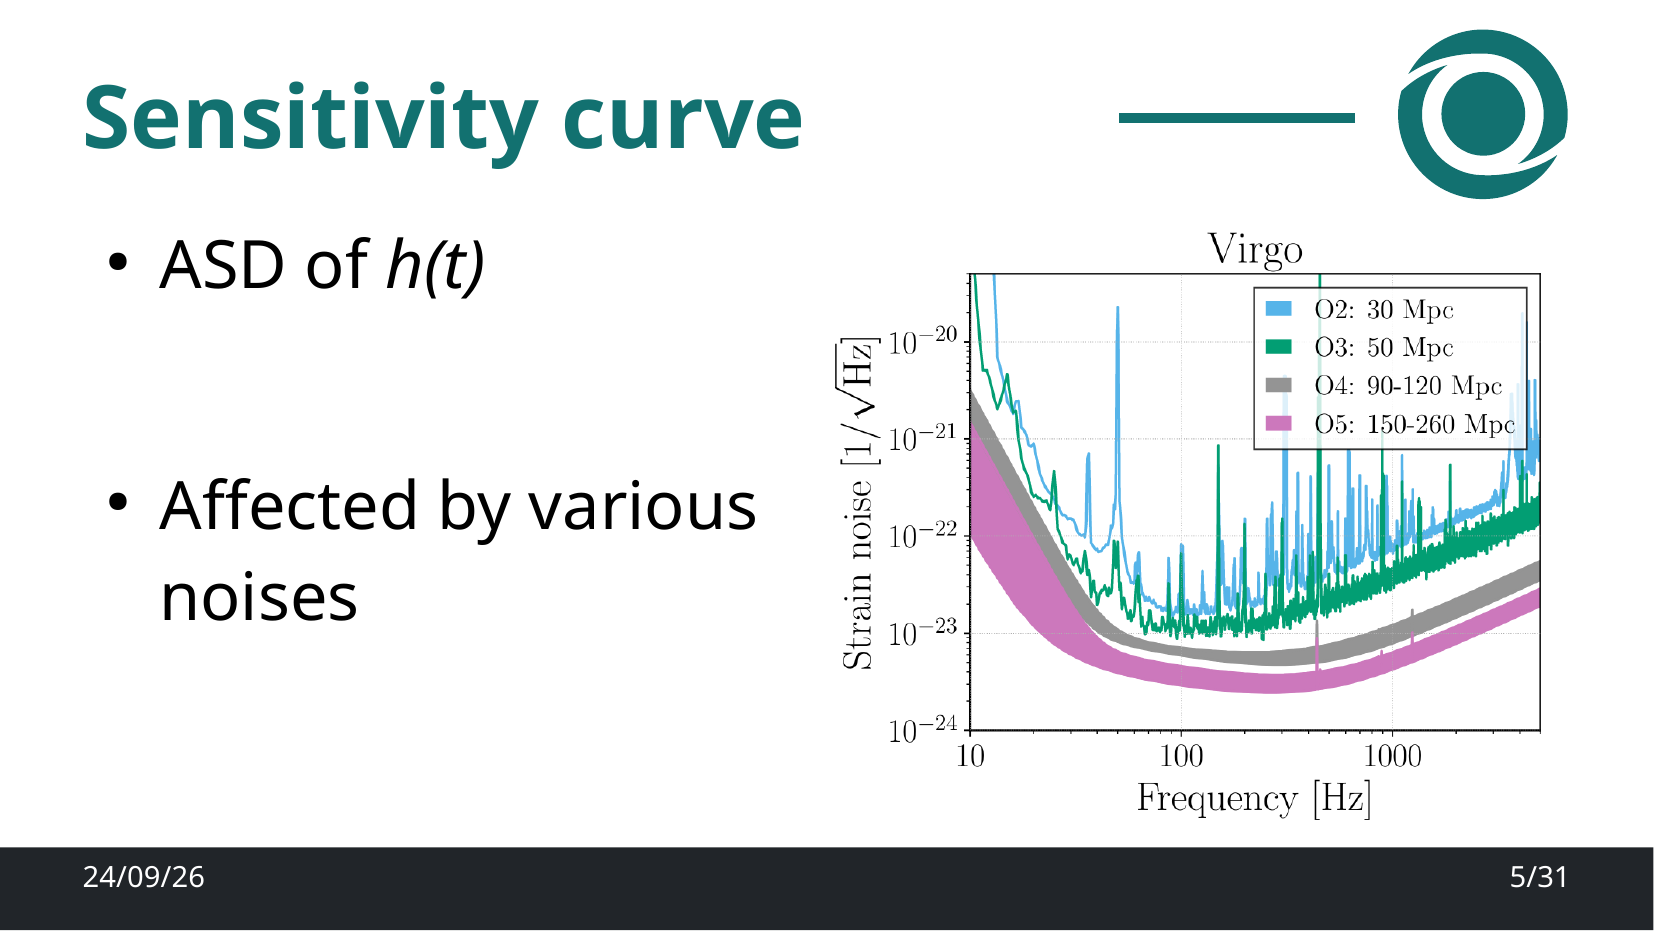

# Sensitivity curve
ASD of h(t)
Affected by various noises
5